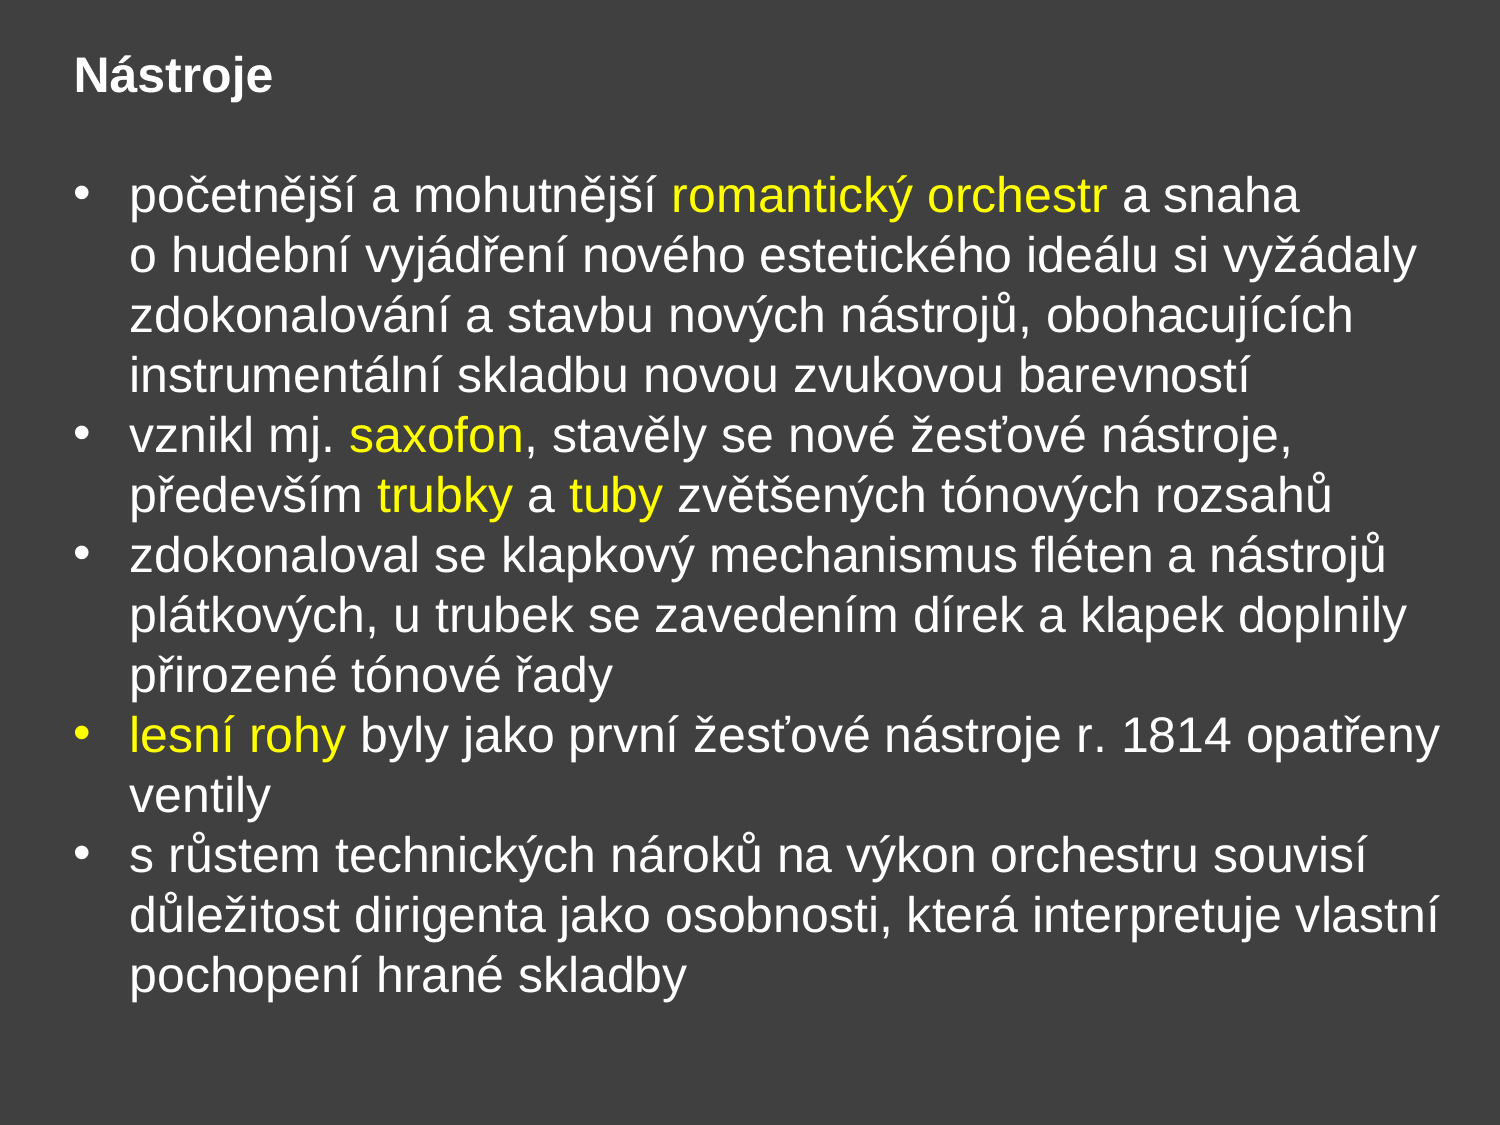

# Nástroje
početnější a mohutnější romantický orchestr a snaha
o hudební vyjádření nového estetického ideálu si vyžádaly zdokonalování a stavbu nových nástrojů, obohacujících instrumentální skladbu novou zvukovou barevností
vznikl mj. saxofon, stavěly se nové žesťové nástroje, především trubky a tuby zvětšených tónových rozsahů
zdokonaloval se klapkový mechanismus fléten a nástrojů plátkových, u trubek se zavedením dírek a klapek doplnily přirozené tónové řady
lesní rohy byly jako první žesťové nástroje r. 1814 opatřeny ventily
s růstem technických nároků na výkon orchestru souvisí důležitost dirigenta jako osobnosti, která interpretuje vlastní pochopení hrané skladby